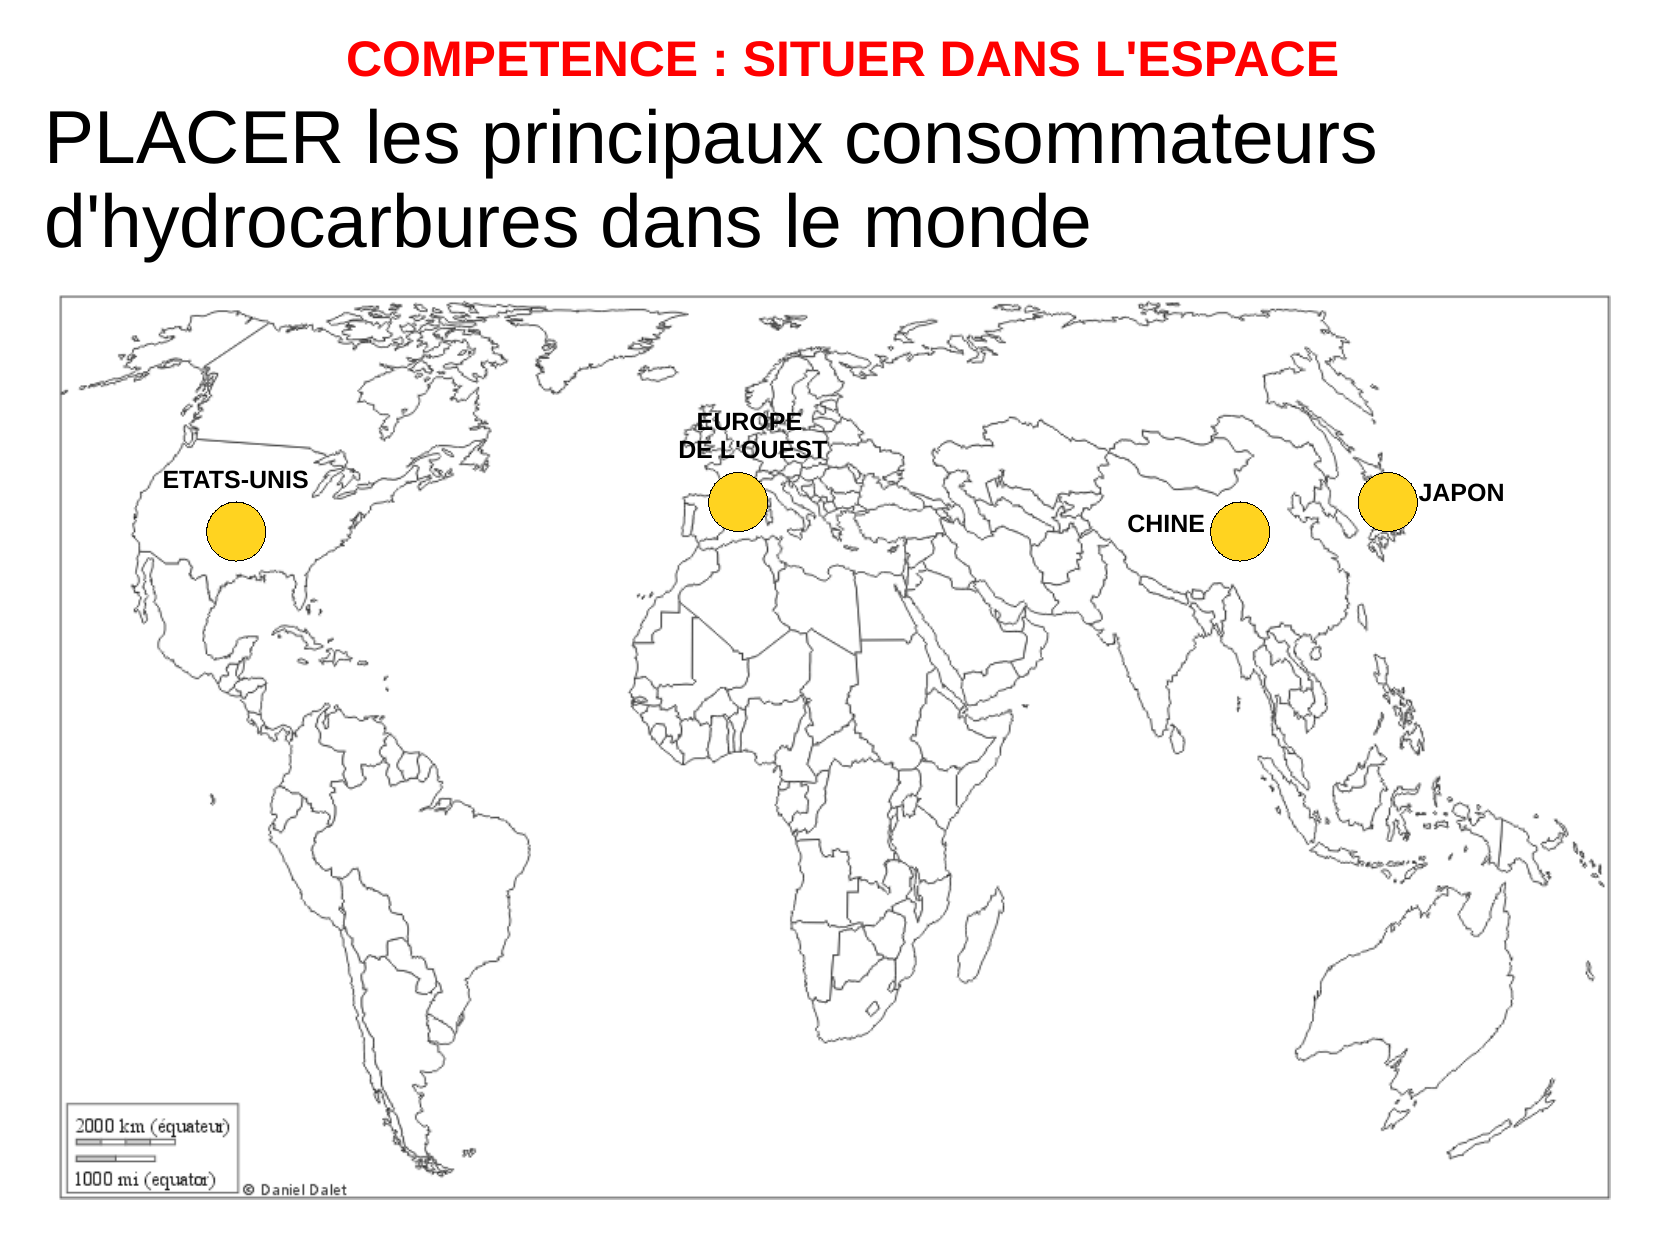

# COMPETENCE : SITUER DANS L'ESPACE
PLACER les principaux consommateurs d'hydrocarbures dans le monde
EUROPE
DE L'OUEST
ETATS-UNIS
JAPON
CHINE